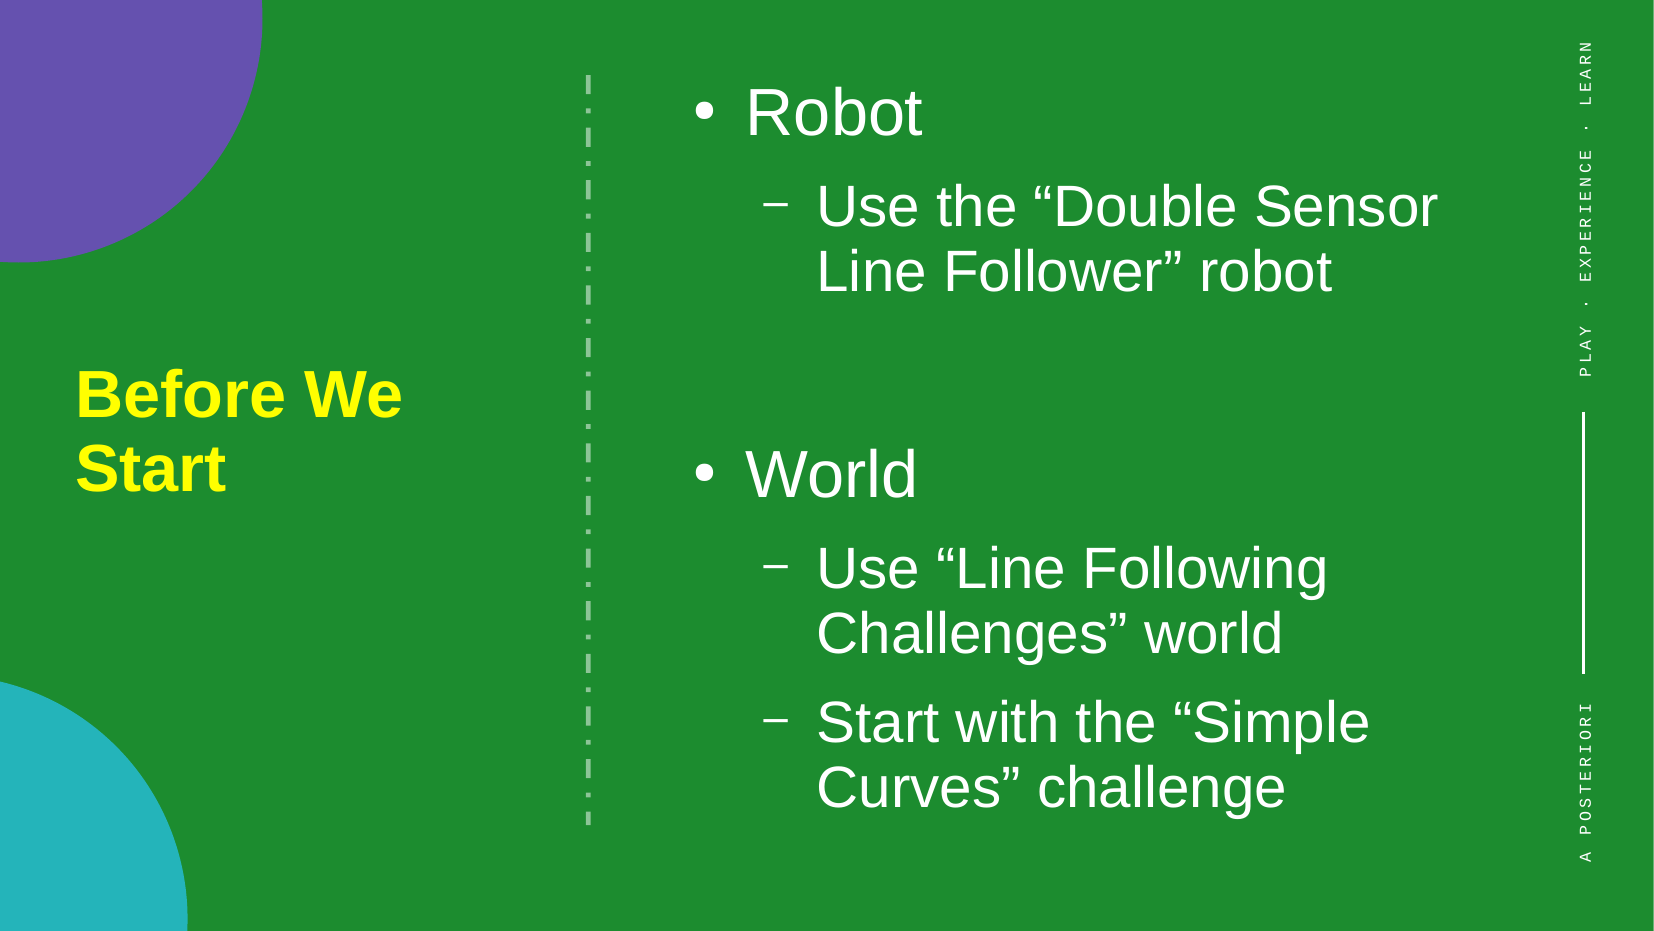

Robot
Use the “Double Sensor Line Follower” robot
World
Use “Line Following Challenges” world
Start with the “Simple Curves” challenge
# Before We Start